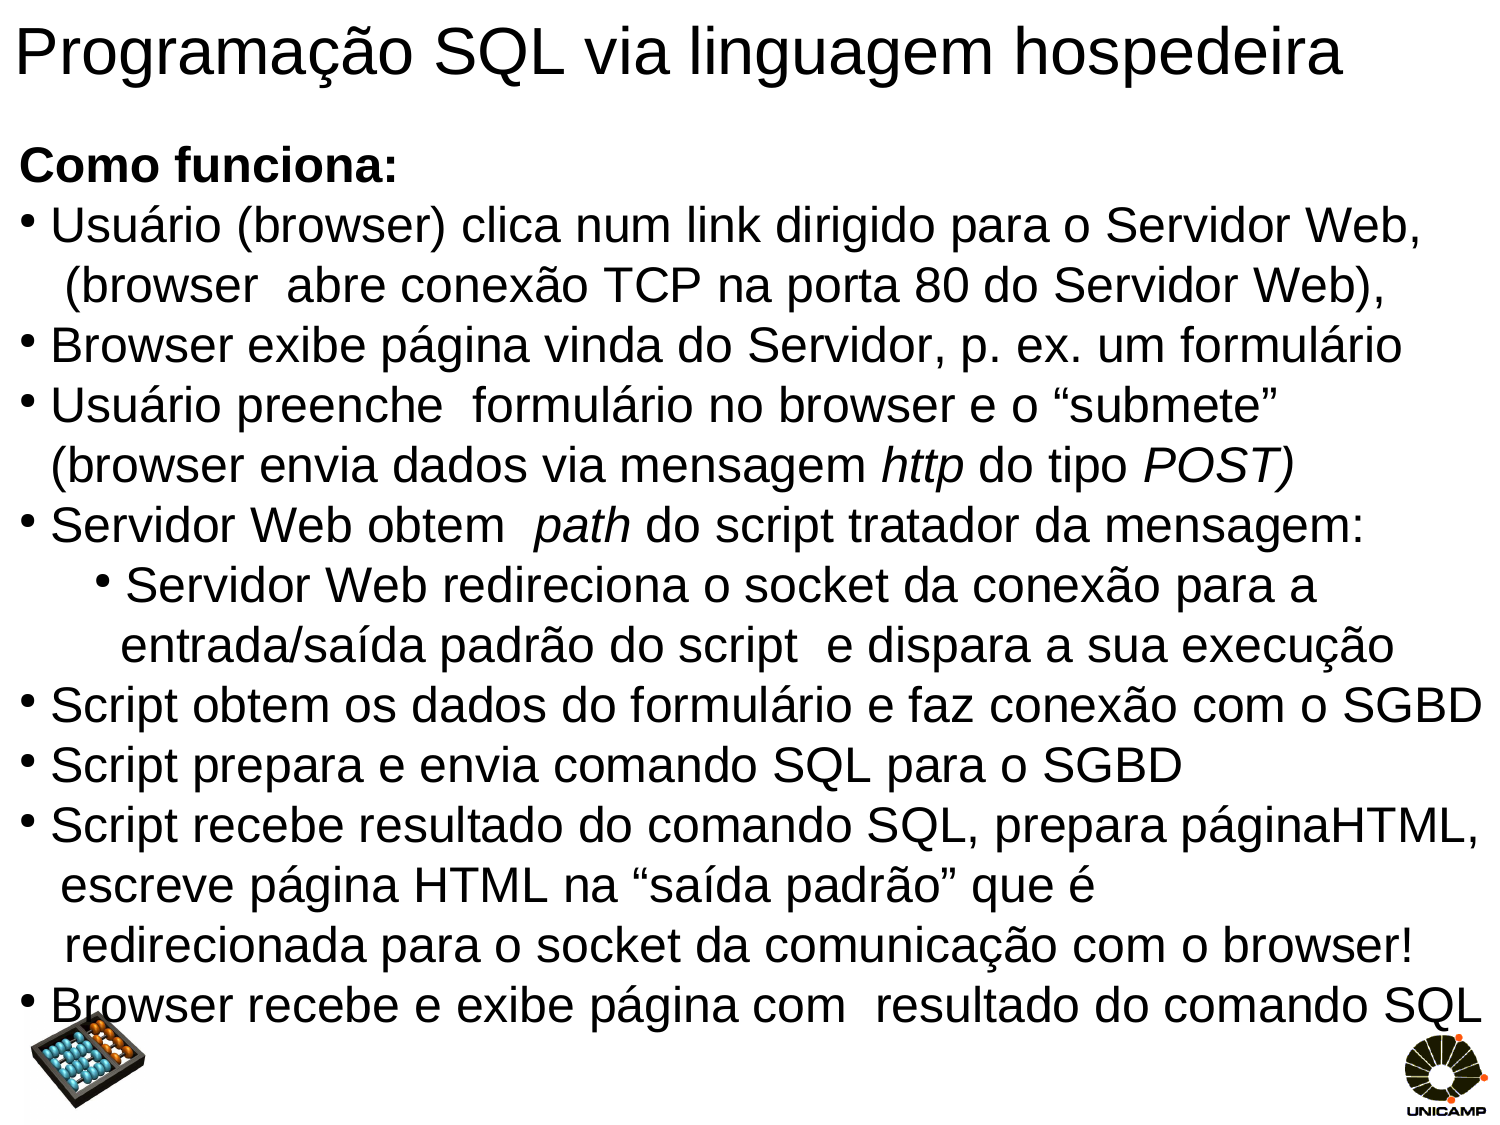

Programação SQL via linguagem hospedeira
Como funciona:
 Usuário (browser) clica num link dirigido para o Servidor Web,
 (browser abre conexão TCP na porta 80 do Servidor Web),
 Browser exibe página vinda do Servidor, p. ex. um formulário
 Usuário preenche formulário no browser e o “submete”
 (browser envia dados via mensagem http do tipo POST)
 Servidor Web obtem path do script tratador da mensagem:
 Servidor Web redireciona o socket da conexão para a
 entrada/saída padrão do script e dispara a sua execução
 Script obtem os dados do formulário e faz conexão com o SGBD
 Script prepara e envia comando SQL para o SGBD
 Script recebe resultado do comando SQL, prepara páginaHTML, escreve página HTML na “saída padrão” que é
 redirecionada para o socket da comunicação com o browser!
 Browser recebe e exibe página com resultado do comando SQL